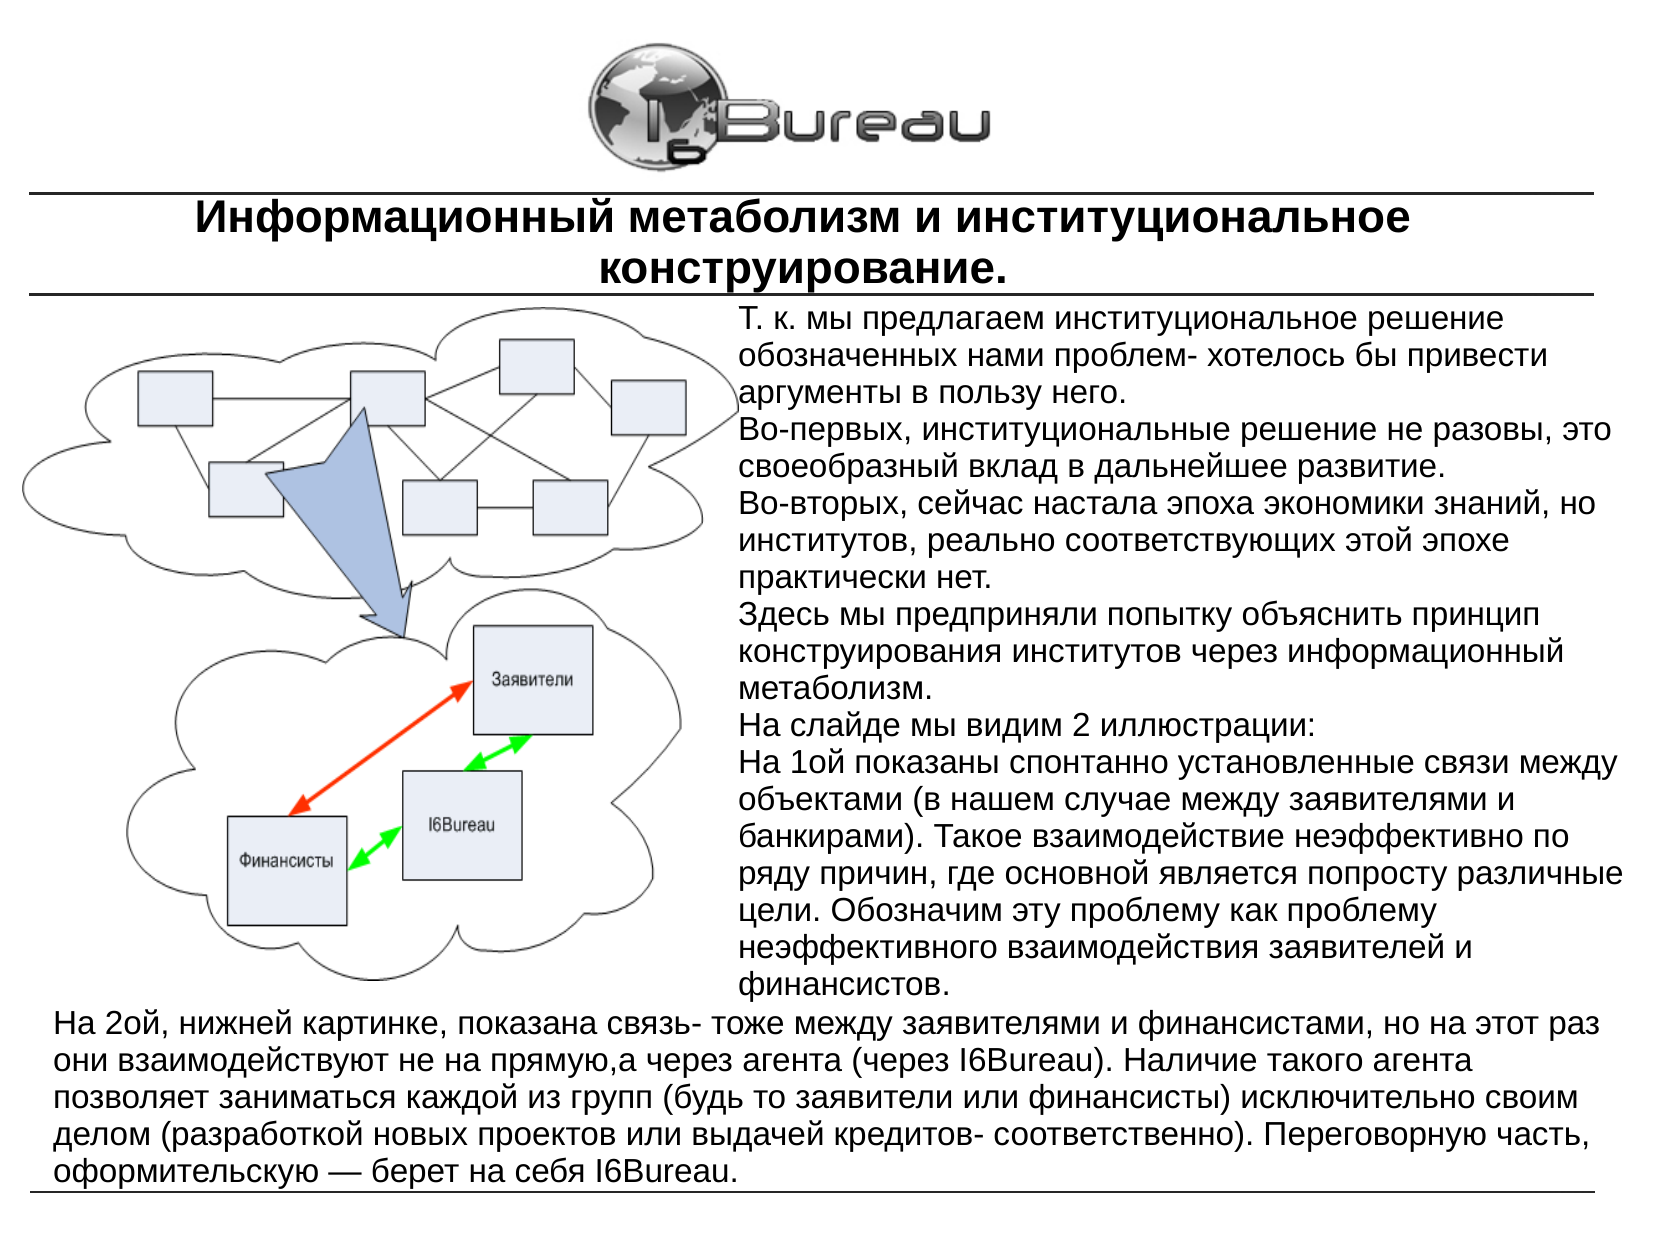

# Информационный метаболизм и институциональное конструирование.
Т. к. мы предлагаем институциональное решение обозначенных нами проблем- хотелось бы привести аргументы в пользу него.
Во-первых, институциональные решение не разовы, это своеобразный вклад в дальнейшее развитие.
Во-вторых, сейчас настала эпоха экономики знаний, но институтов, реально соответствующих этой эпохе практически нет.
Здесь мы предприняли попытку объяснить принцип конструирования институтов через информационный метаболизм.
На слайде мы видим 2 иллюстрации:
На 1ой показаны спонтанно установленные связи между объектами (в нашем случае между заявителями и банкирами). Такое взаимодействие неэффективно по ряду причин, где основной является попросту различные цели. Обозначим эту проблему как проблему неэффективного взаимодействия заявителей и финансистов.
На 2ой, нижней картинке, показана связь- тоже между заявителями и финансистами, но на этот раз они взаимодействуют не на прямую,а через агента (через I6Bureau). Наличие такого агента позволяет заниматься каждой из групп (будь то заявители или финансисты) исключительно своим делом (разработкой новых проектов или выдачей кредитов- соответственно). Переговорную часть, оформительскую — берет на себя I6Bureau.